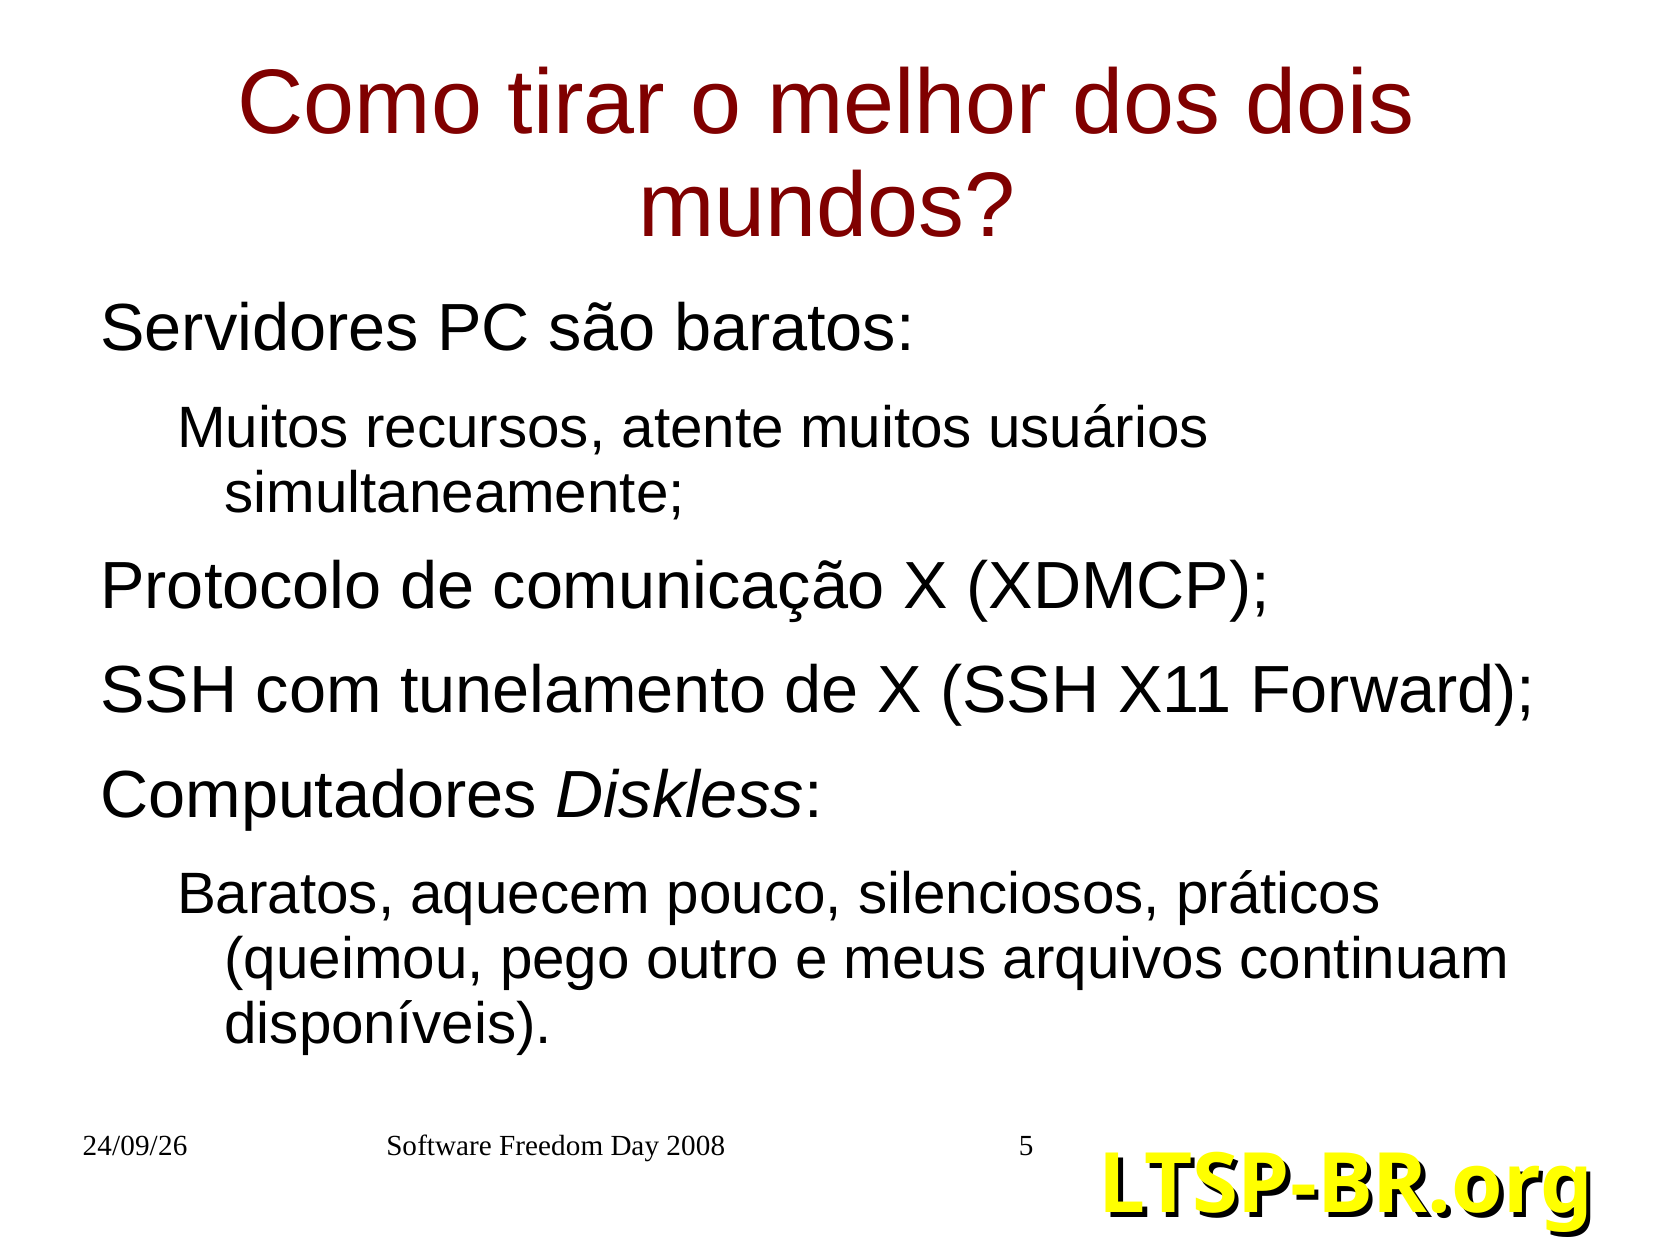

# Como tirar o melhor dos dois mundos?
Servidores PC são baratos:
Muitos recursos, atente muitos usuários simultaneamente;
Protocolo de comunicação X (XDMCP);
SSH com tunelamento de X (SSH X11 Forward);
Computadores Diskless:
Baratos, aquecem pouco, silenciosos, práticos (queimou, pego outro e meus arquivos continuam disponíveis).
Software Freedom Day 2008
5